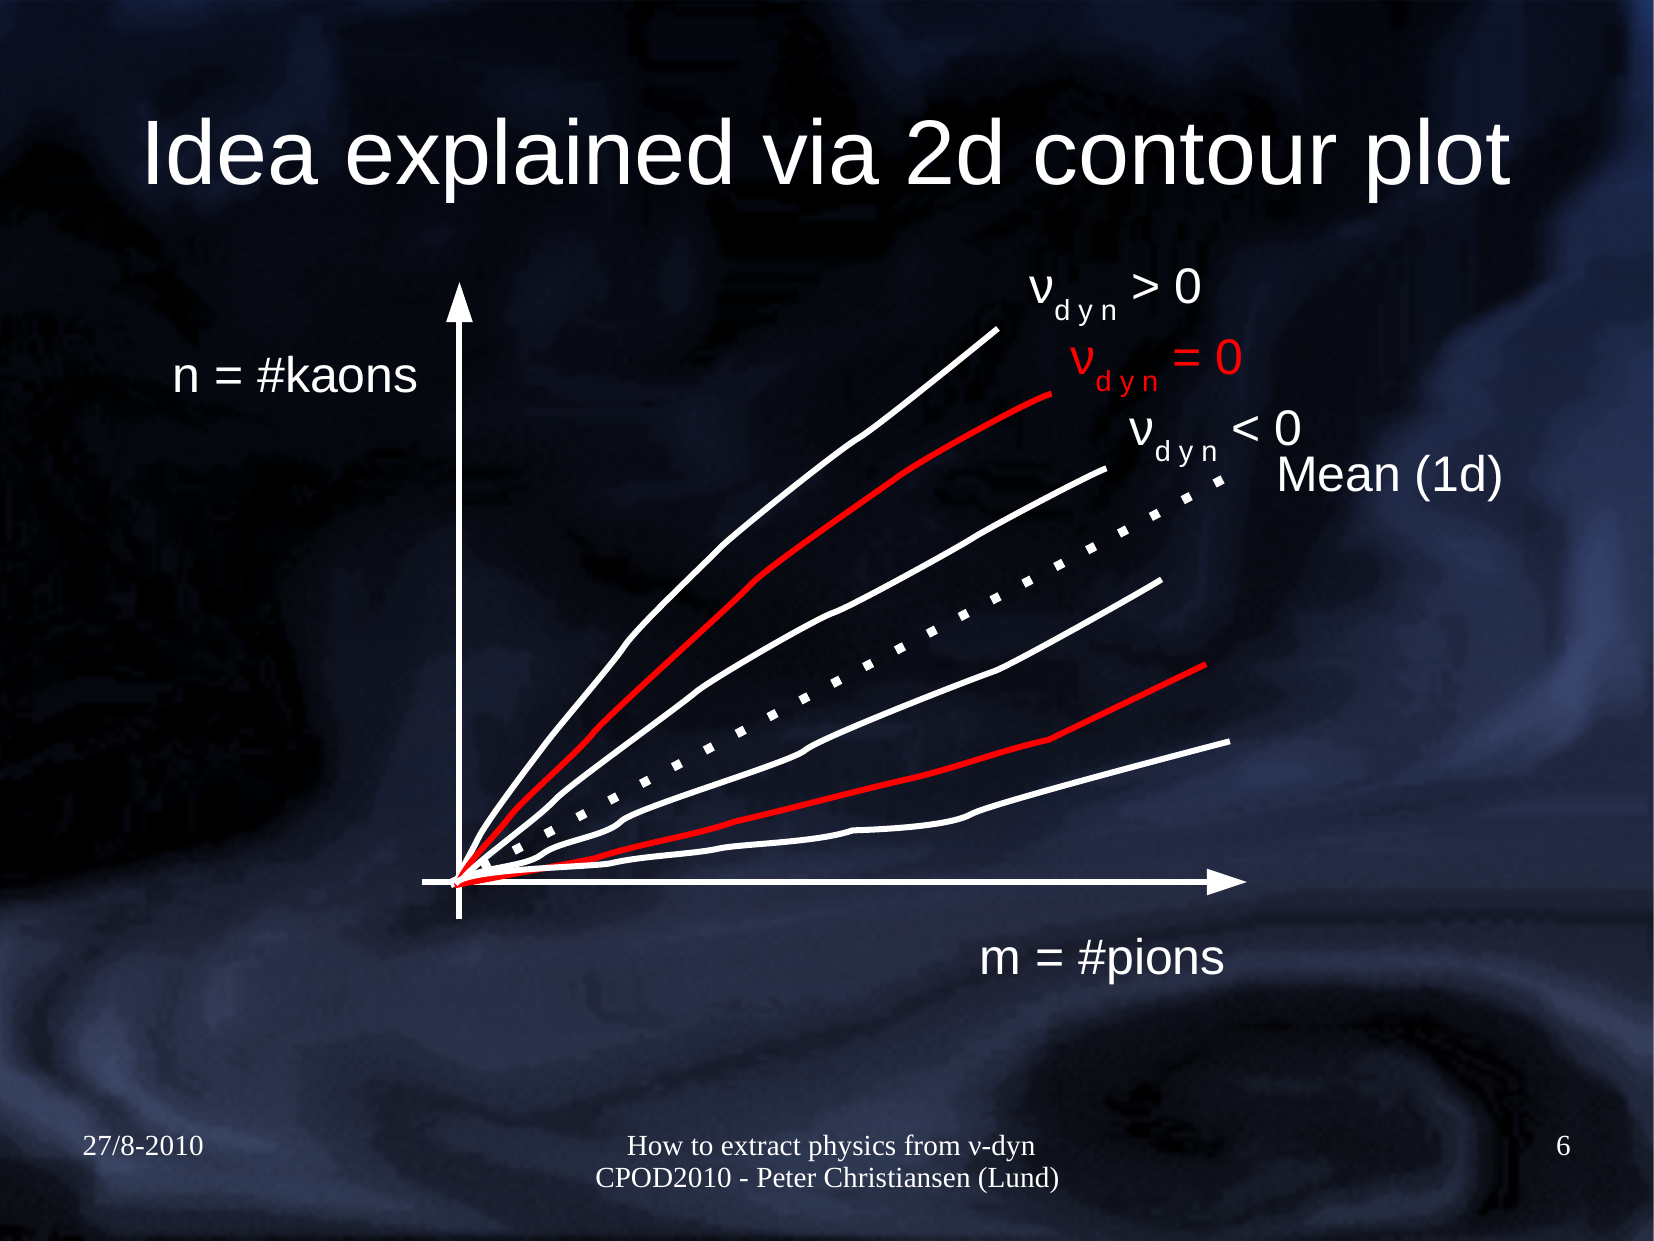

# Idea explained via 2d contour plot
νd y n > 0
νd y n = 0
n = #kaons
νd y n < 0
Mean (1d)
m = #pions
27/8-2010
6